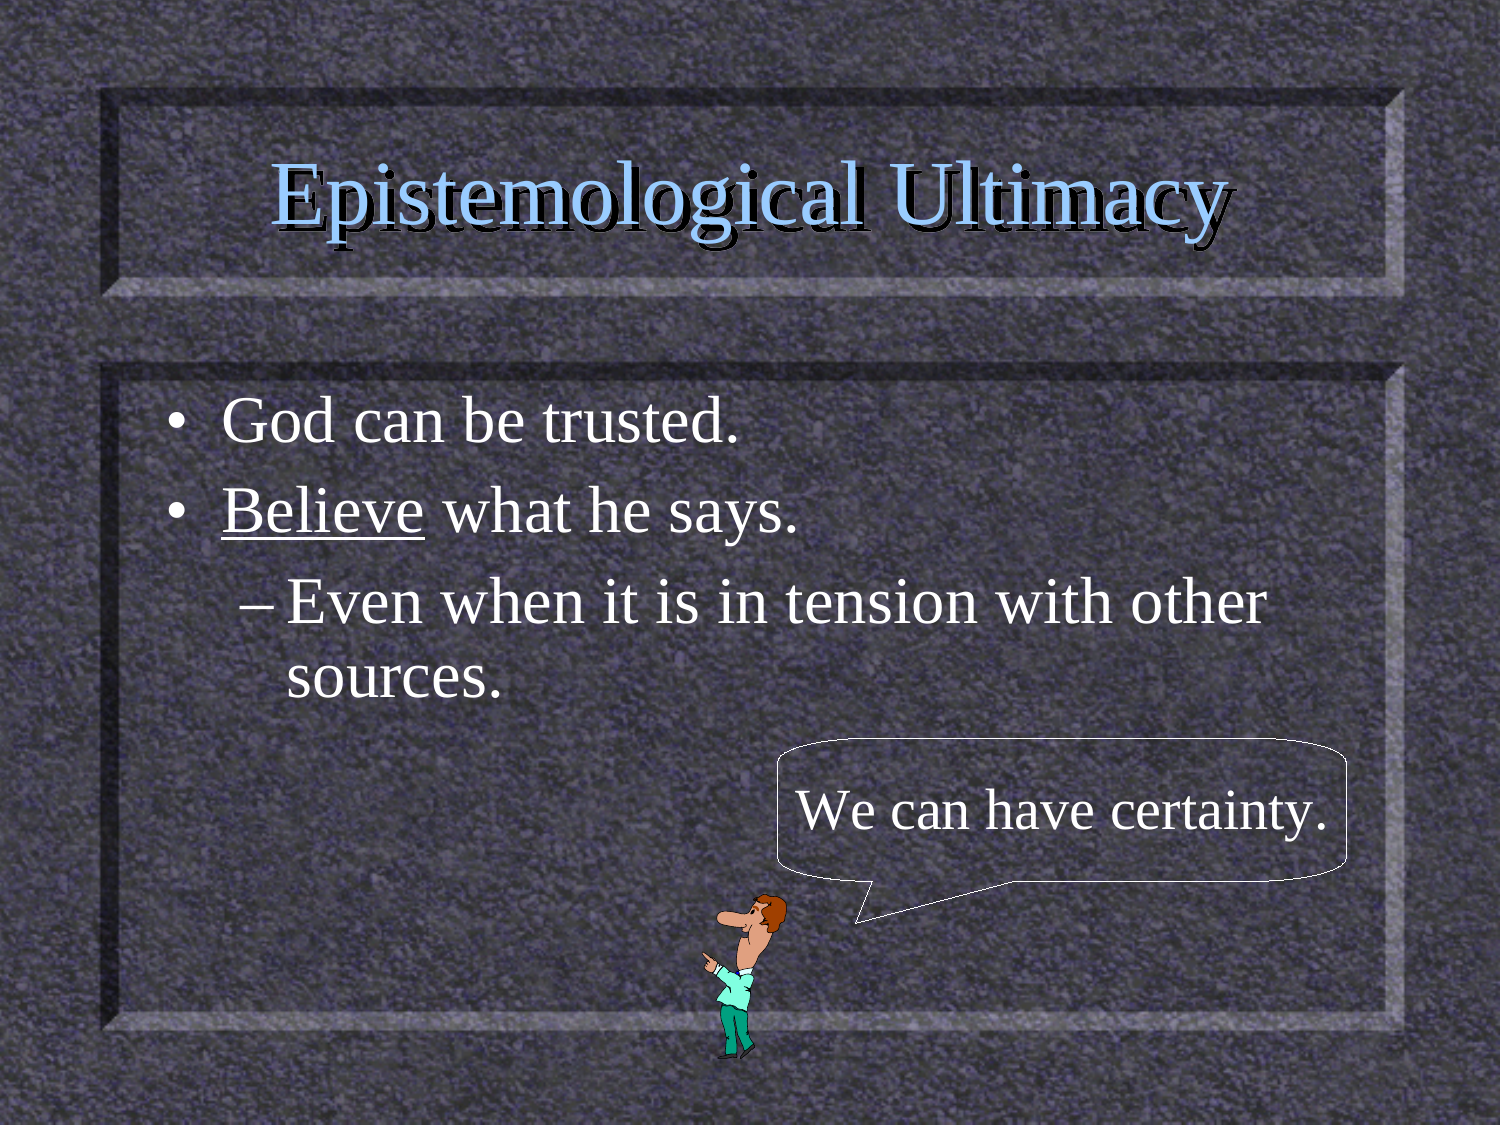

# Epistemological Ultimacy
God can be trusted.
Believe what he says.
Even when it is in tension with other sources.
We can have certainty.